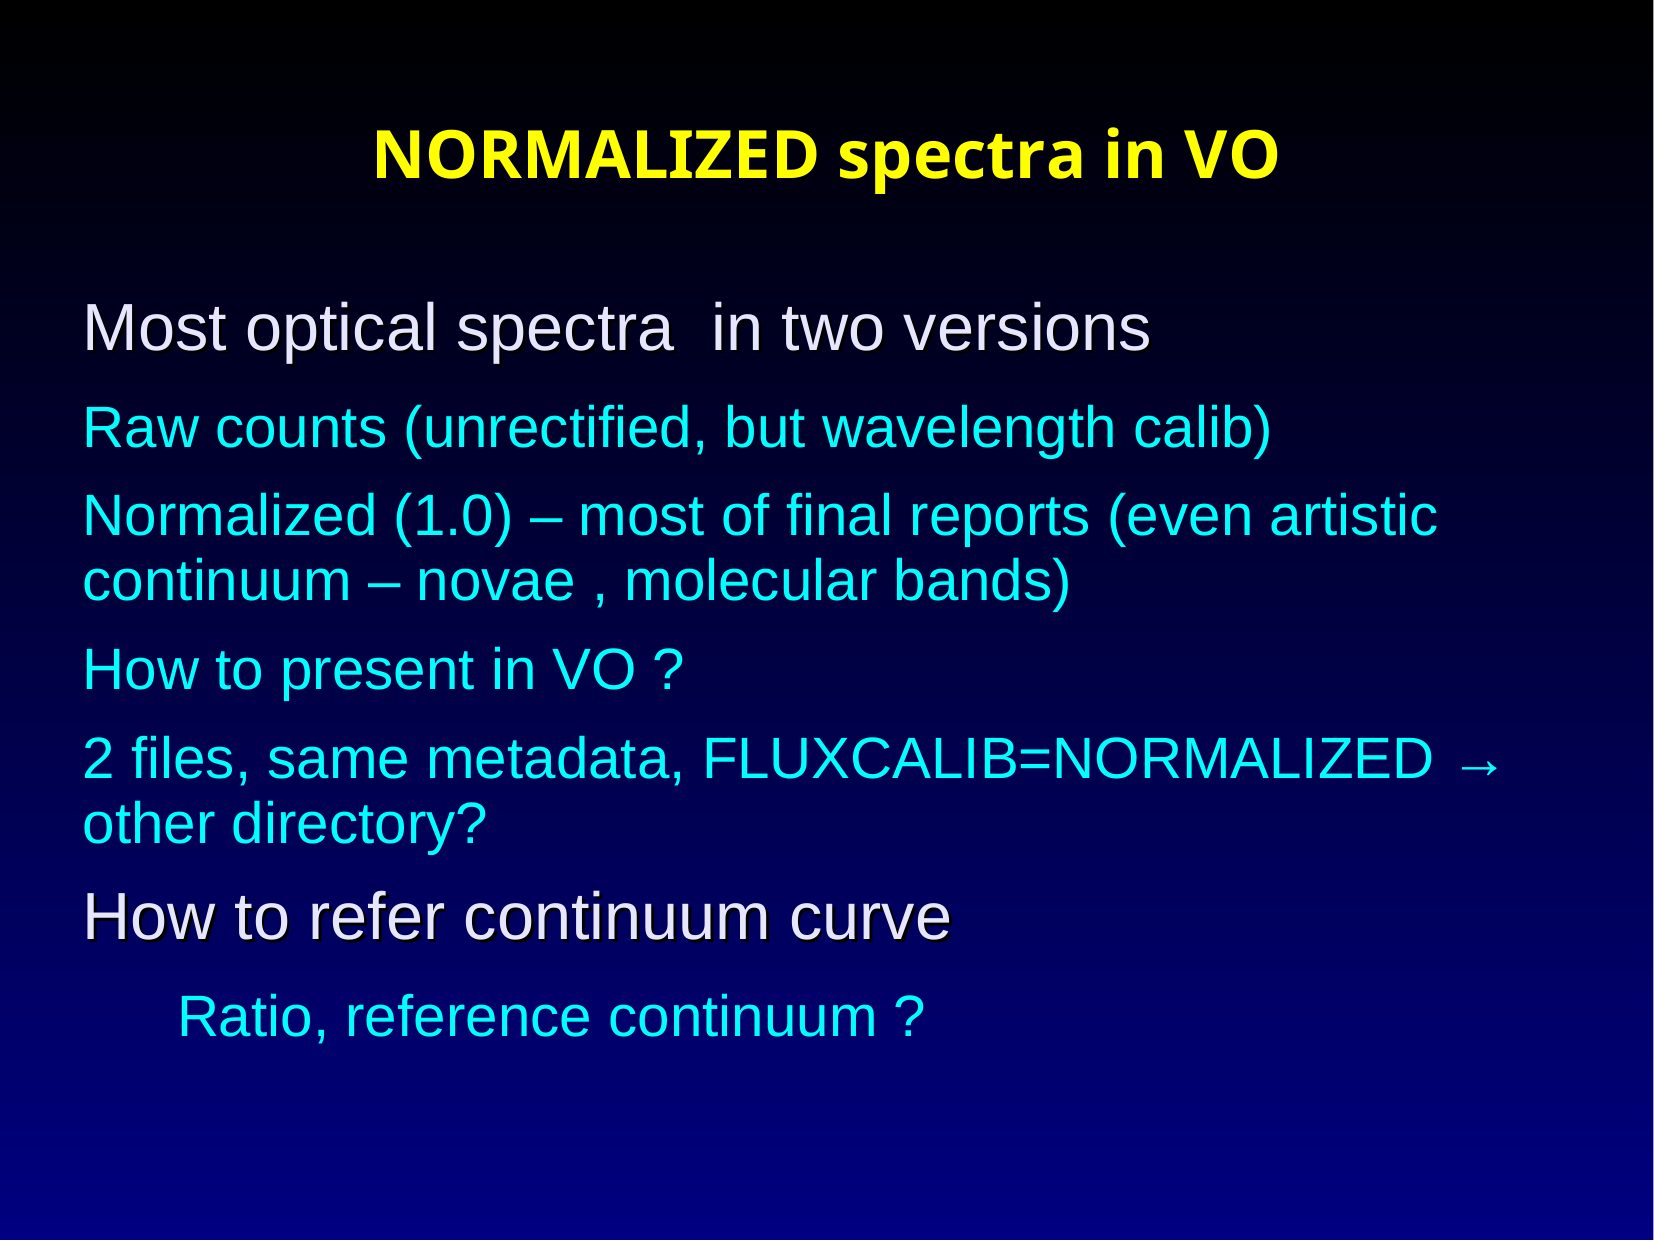

# NORMALIZED spectra in VO
Most optical spectra in two versions
Raw counts (unrectified, but wavelength calib)
Normalized (1.0) – most of final reports (even artistic continuum – novae , molecular bands)
How to present in VO ?
2 files, same metadata, FLUXCALIB=NORMALIZED → other directory?
How to refer continuum curve
Ratio, reference continuum ?